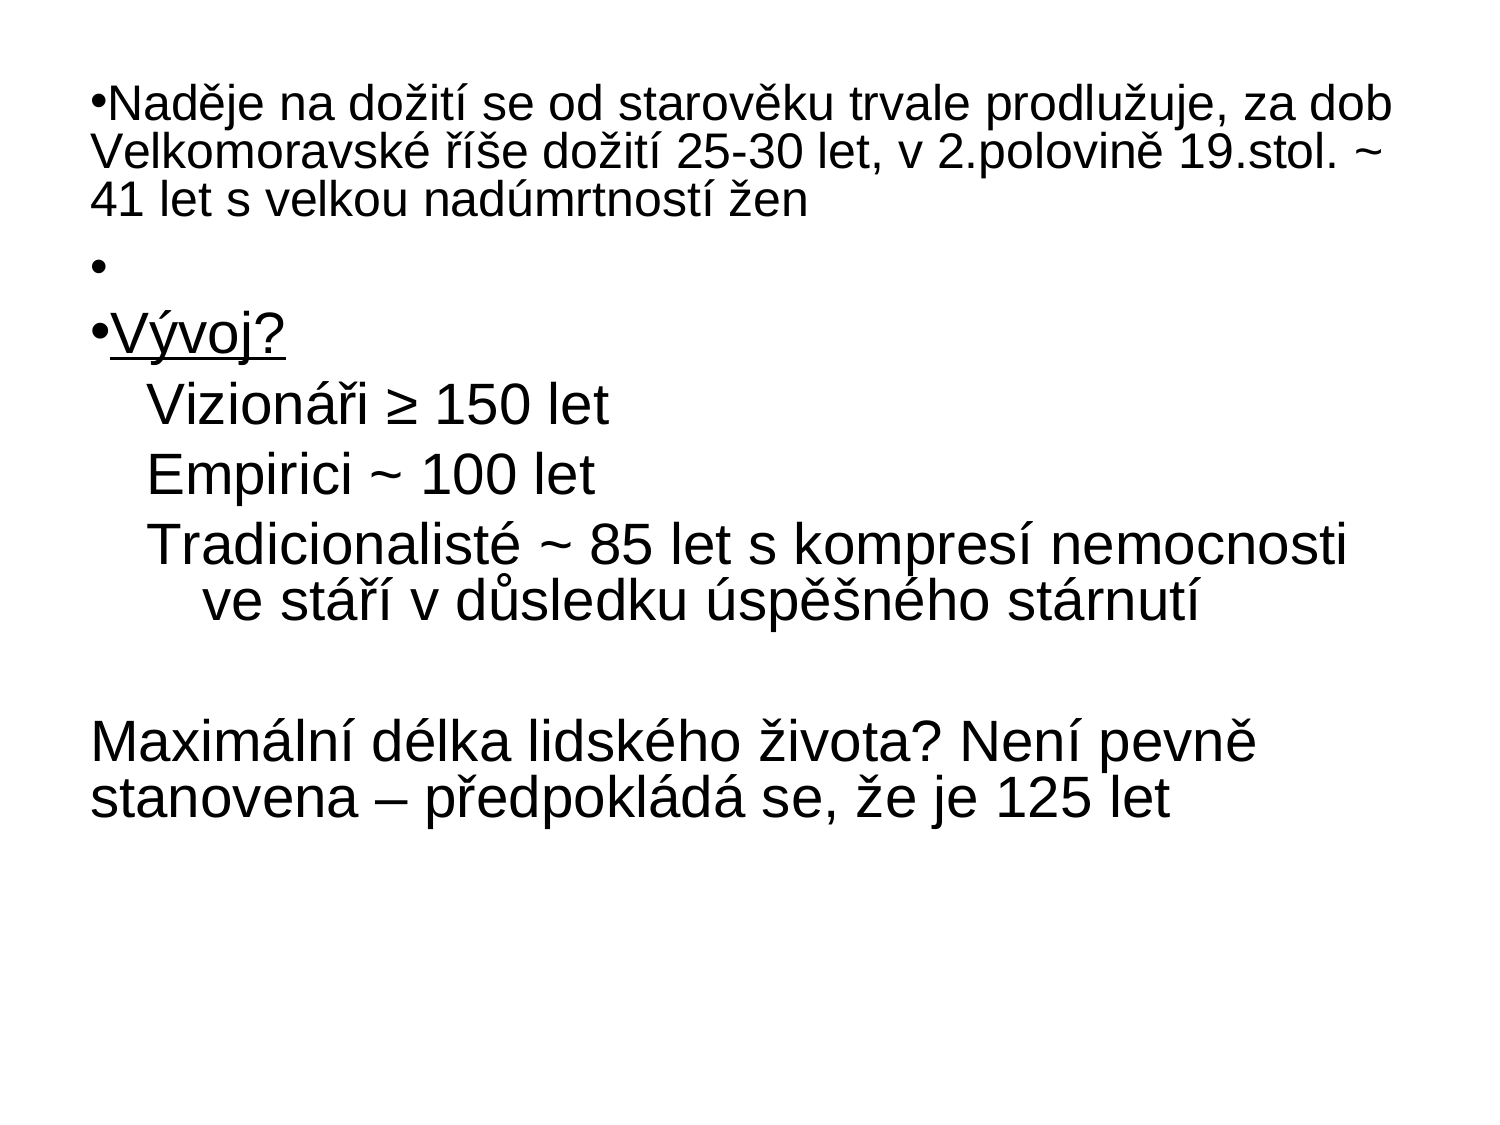

# Naděje na dožití se od starověku trvale prodlužuje, za dob Velkomoravské říše dožití 25-30 let, v 2.polovině 19.stol. ~ 41 let s velkou nadúmrtností žen
Vývoj?
Vizionáři ≥ 150 let
Empirici ~ 100 let
Tradicionalisté ~ 85 let s kompresí nemocnosti ve stáří v důsledku úspěšného stárnutí
Maximální délka lidského života? Není pevně stanovena – předpokládá se, že je 125 let